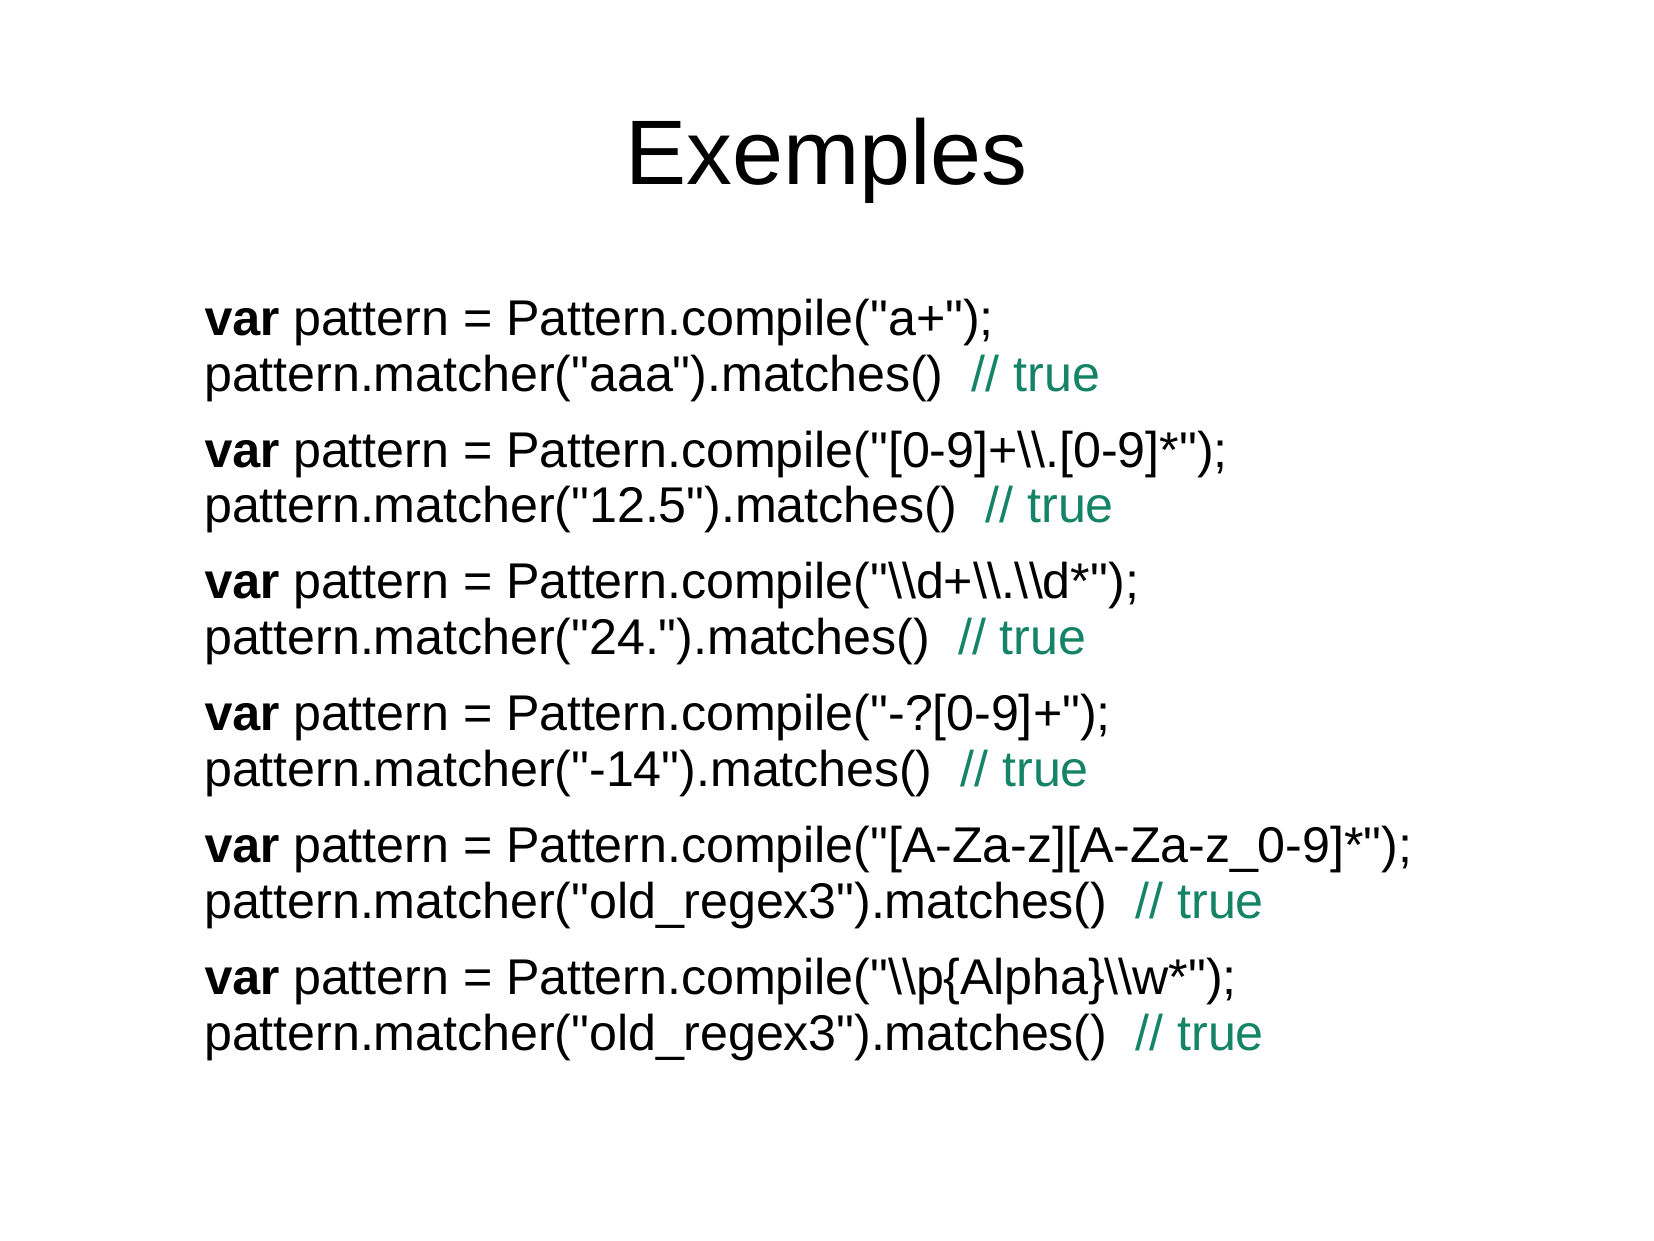

# Exemples
var pattern = Pattern.compile("a+");
pattern.matcher("aaa").matches() // true
var pattern = Pattern.compile("[0-9]+\\.[0-9]*");
pattern.matcher("12.5").matches() // true
var pattern = Pattern.compile("\\d+\\.\\d*");
pattern.matcher("24.").matches() // true
var pattern = Pattern.compile("-?[0-9]+");
pattern.matcher("-14").matches() // true
var pattern = Pattern.compile("[A-Za-z][A-Za-z_0-9]*");
pattern.matcher("old_regex3").matches() // true
var pattern = Pattern.compile("\\p{Alpha}\\w*");
pattern.matcher("old_regex3").matches() // true